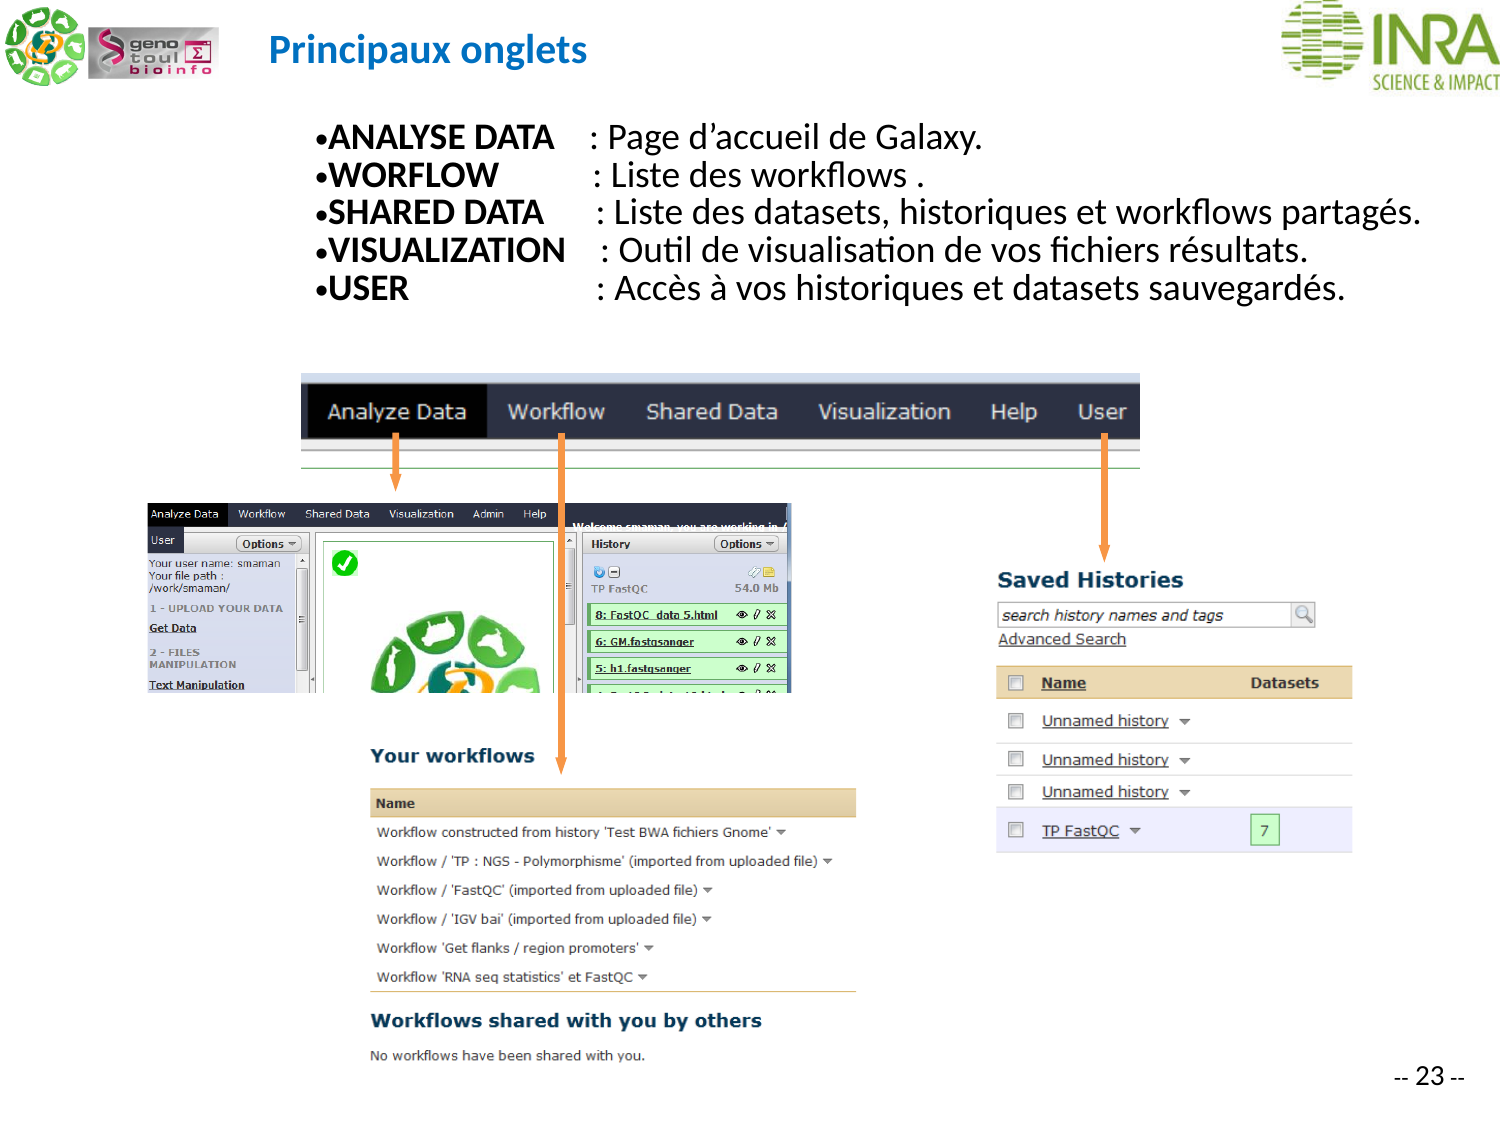

Principaux onglets
ANALYSE DATA : Page d’accueil de Galaxy.
WORFLOW : Liste des workflows .
SHARED DATA : Liste des datasets, historiques et workflows partagés.
VISUALIZATION : Outil de visualisation de vos fichiers résultats.
USER : Accès à vos historiques et datasets sauvegardés.